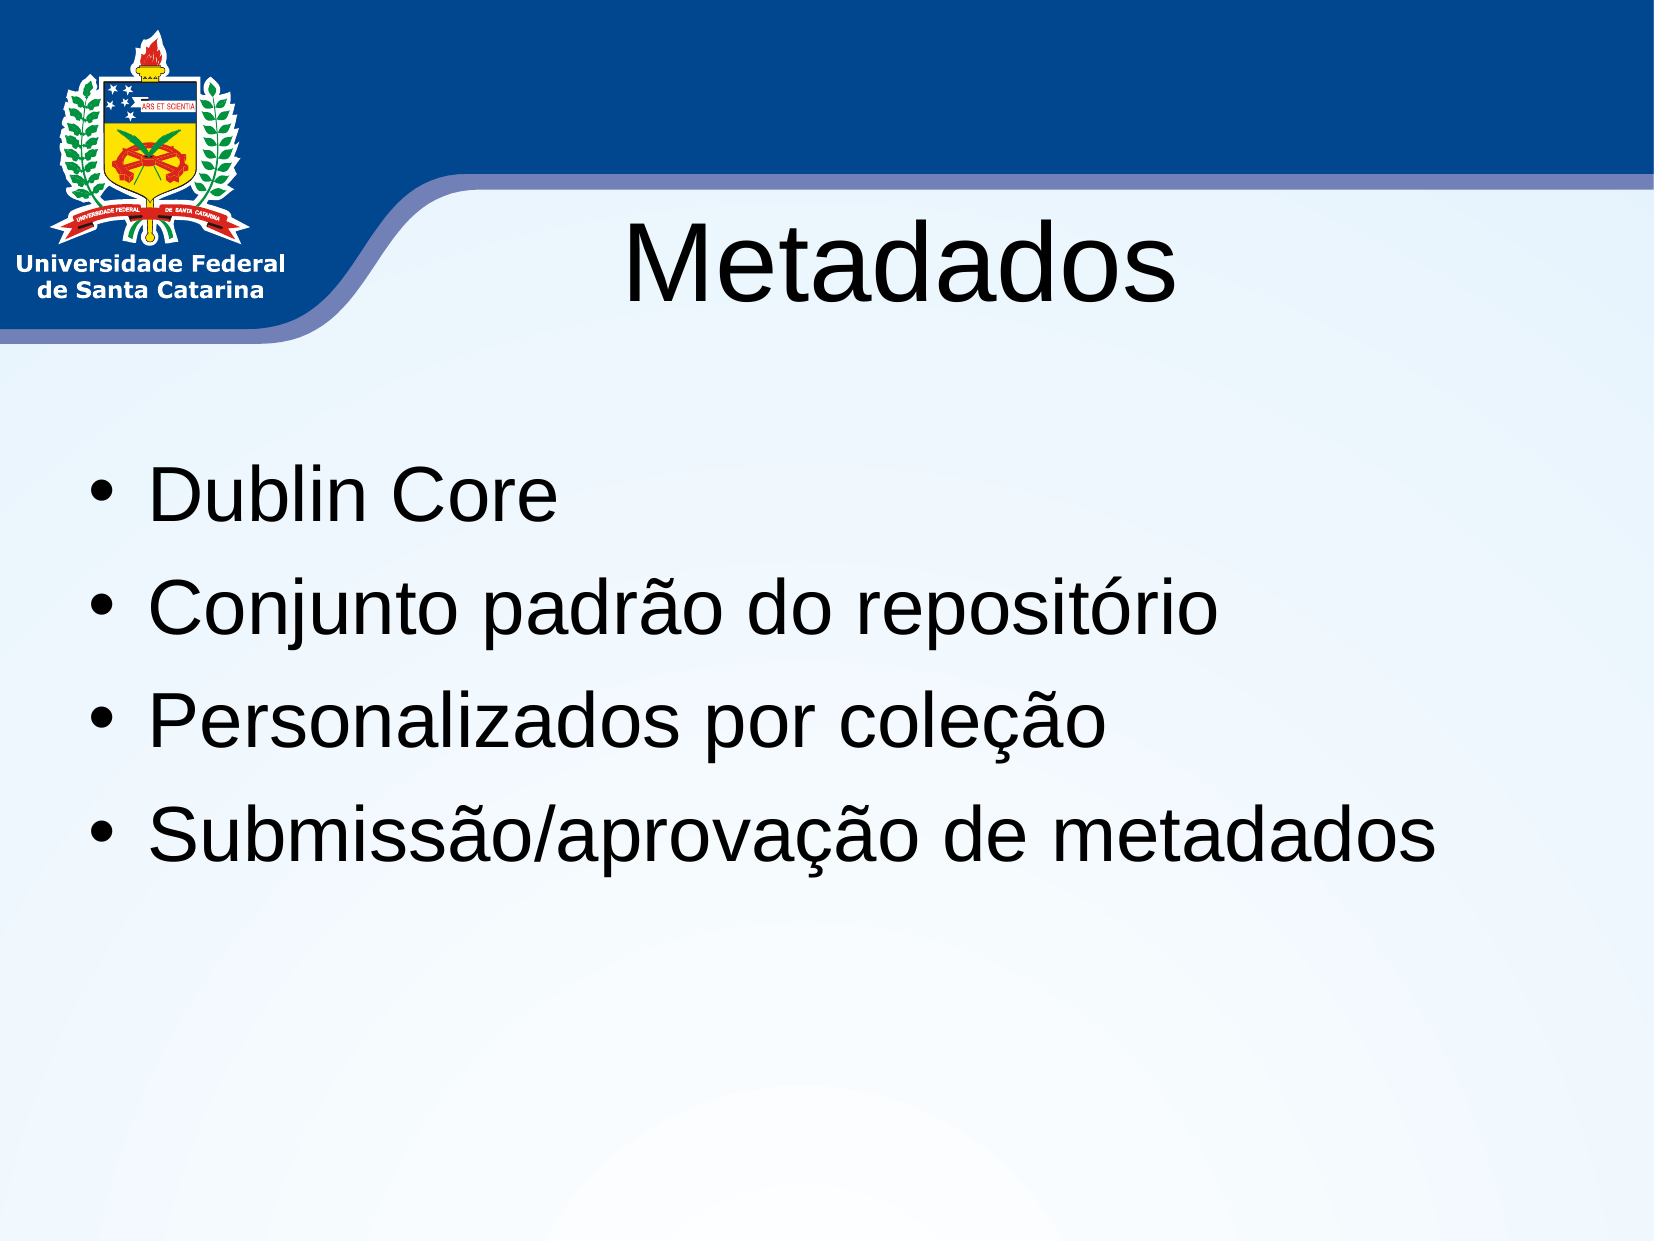

# Metadados
Dublin Core
Conjunto padrão do repositório
Personalizados por coleção
Submissão/aprovação de metadados